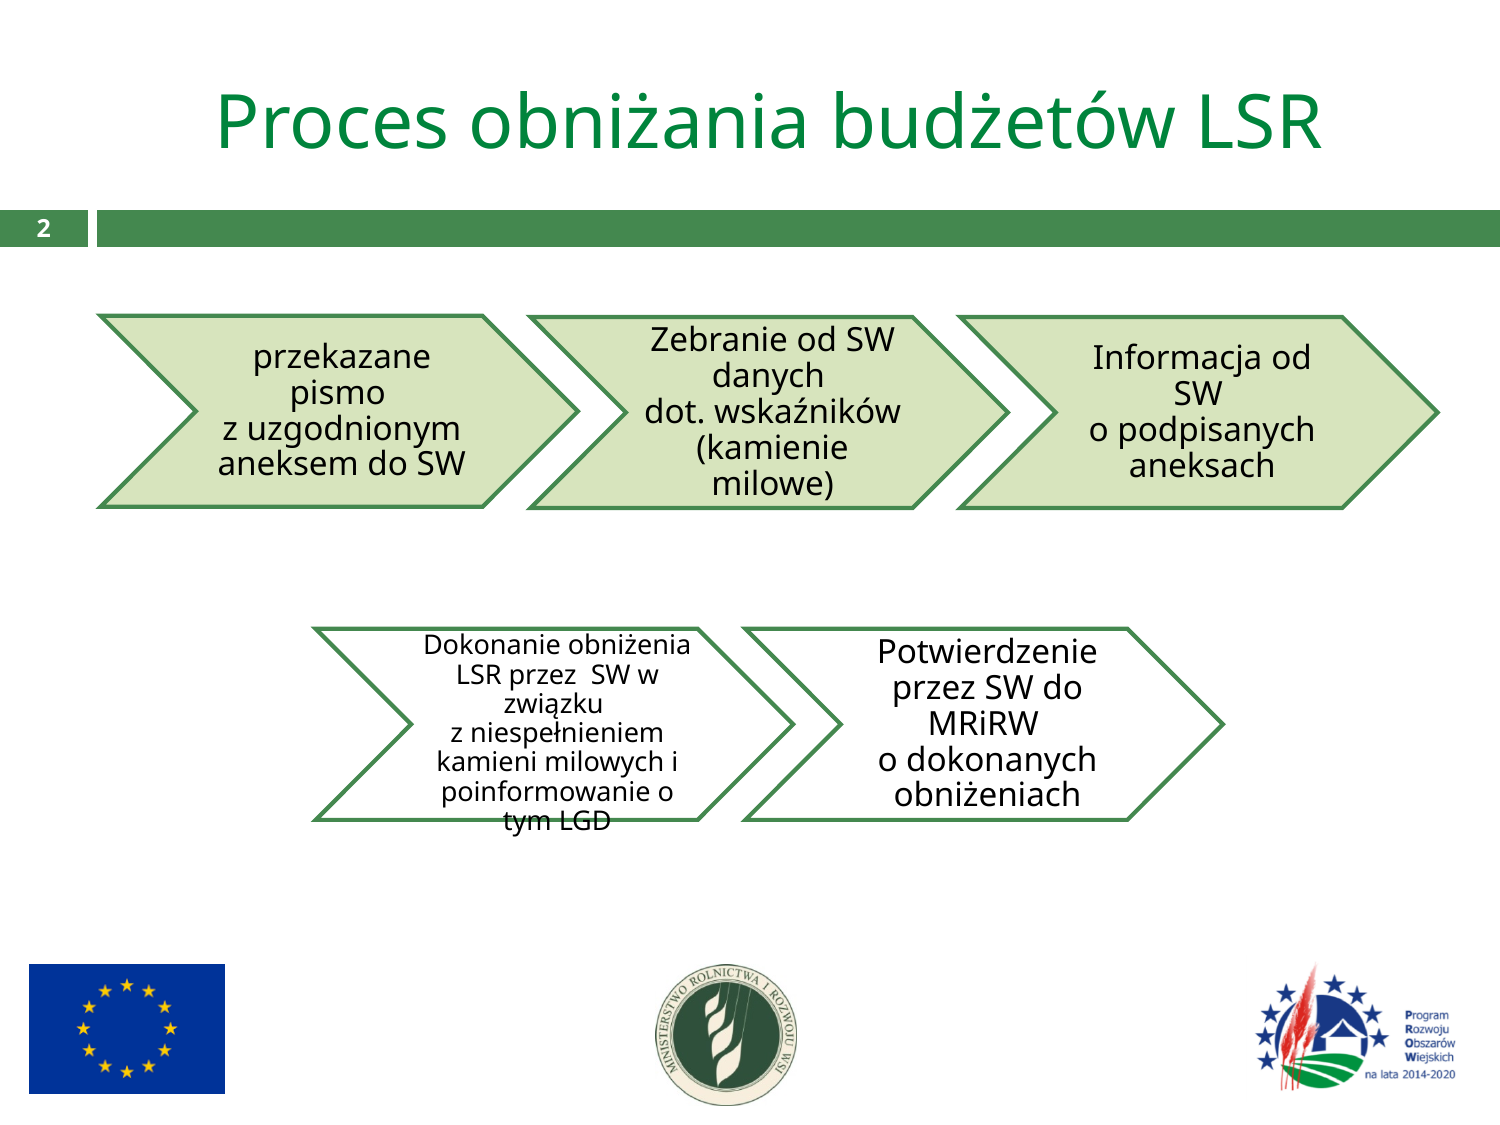

# Proces obniżania budżetów LSR
przekazane pismo
z uzgodnionym aneksem do SW
Zebranie od SW danych
dot. wskaźników (kamienie milowe)
Informacja od SW
o podpisanych aneksach
Dokonanie obniżenia LSR przez SW w związku
z niespełnieniem kamieni milowych i poinformowanie o tym LGD
Potwierdzenie przez SW do MRiRW
o dokonanych obniżeniach